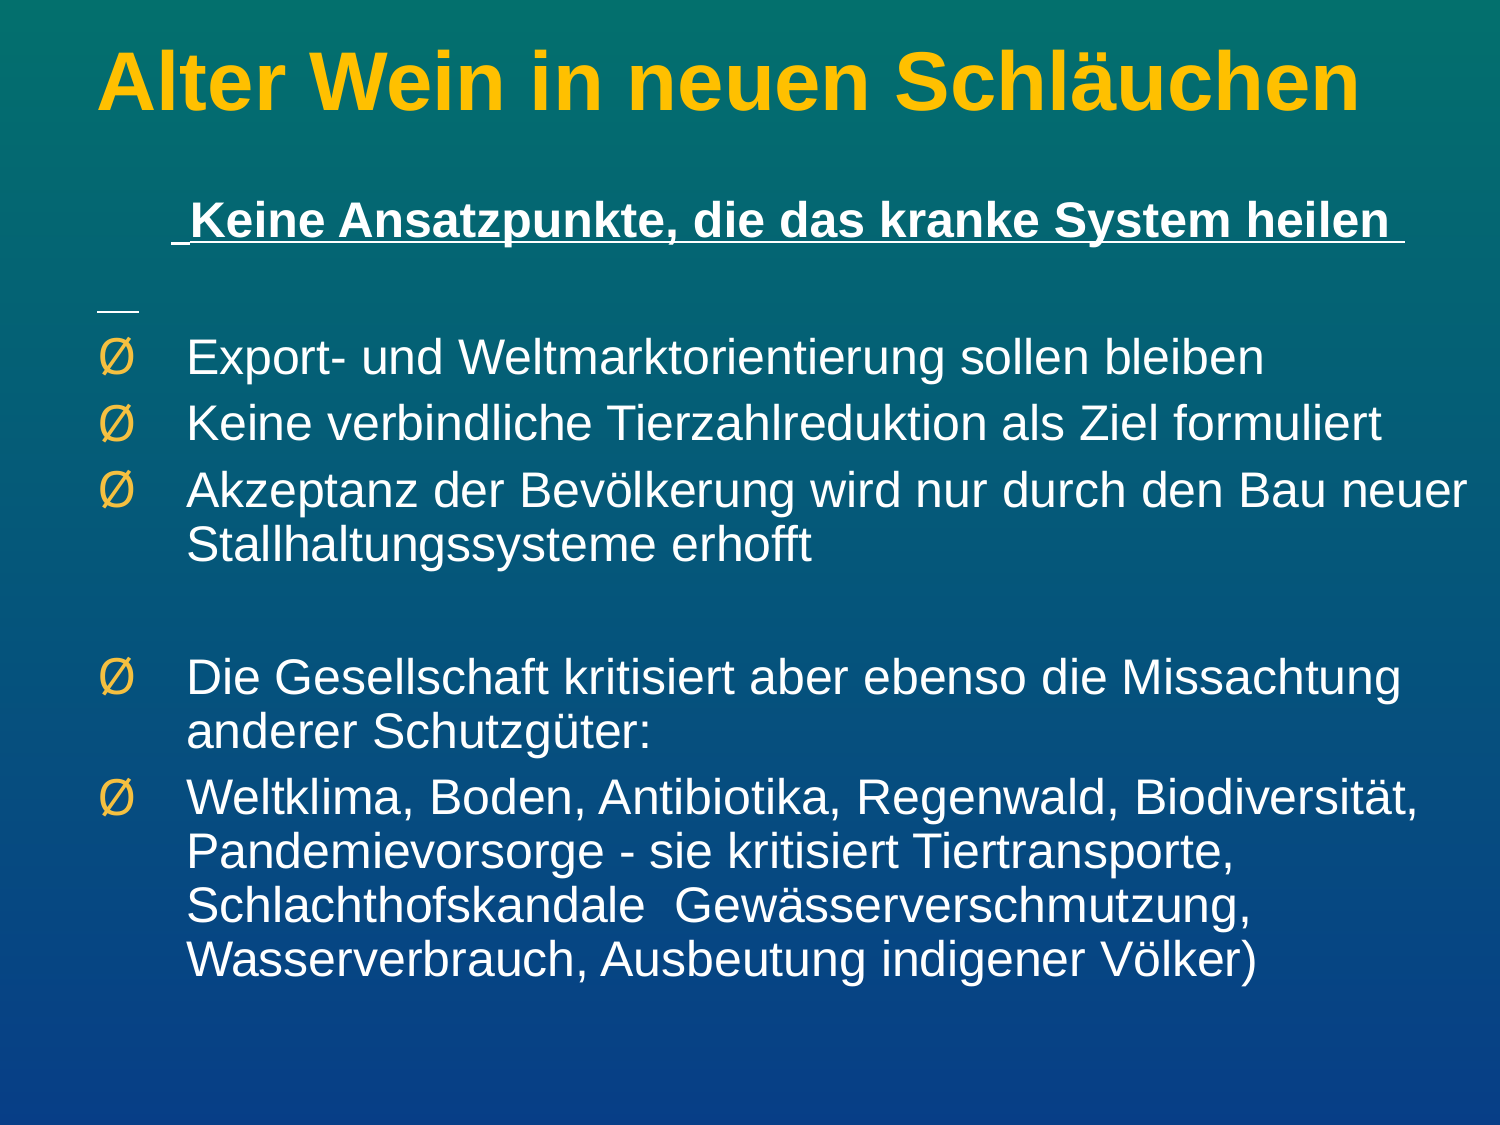

# Alter Wein in neuen Schläuchen
 Keine Ansatzpunkte, die das kranke System heilen
Export- und Weltmarktorientierung sollen bleiben
Keine verbindliche Tierzahlreduktion als Ziel formuliert
Akzeptanz der Bevölkerung wird nur durch den Bau neuer Stallhaltungssysteme erhofft
Die Gesellschaft kritisiert aber ebenso die Missachtung anderer Schutzgüter:
Weltklima, Boden, Antibiotika, Regenwald, Biodiversität, Pandemievorsorge - sie kritisiert Tiertransporte, Schlachthofskandale Gewässerverschmutzung, Wasserverbrauch, Ausbeutung indigener Völker)